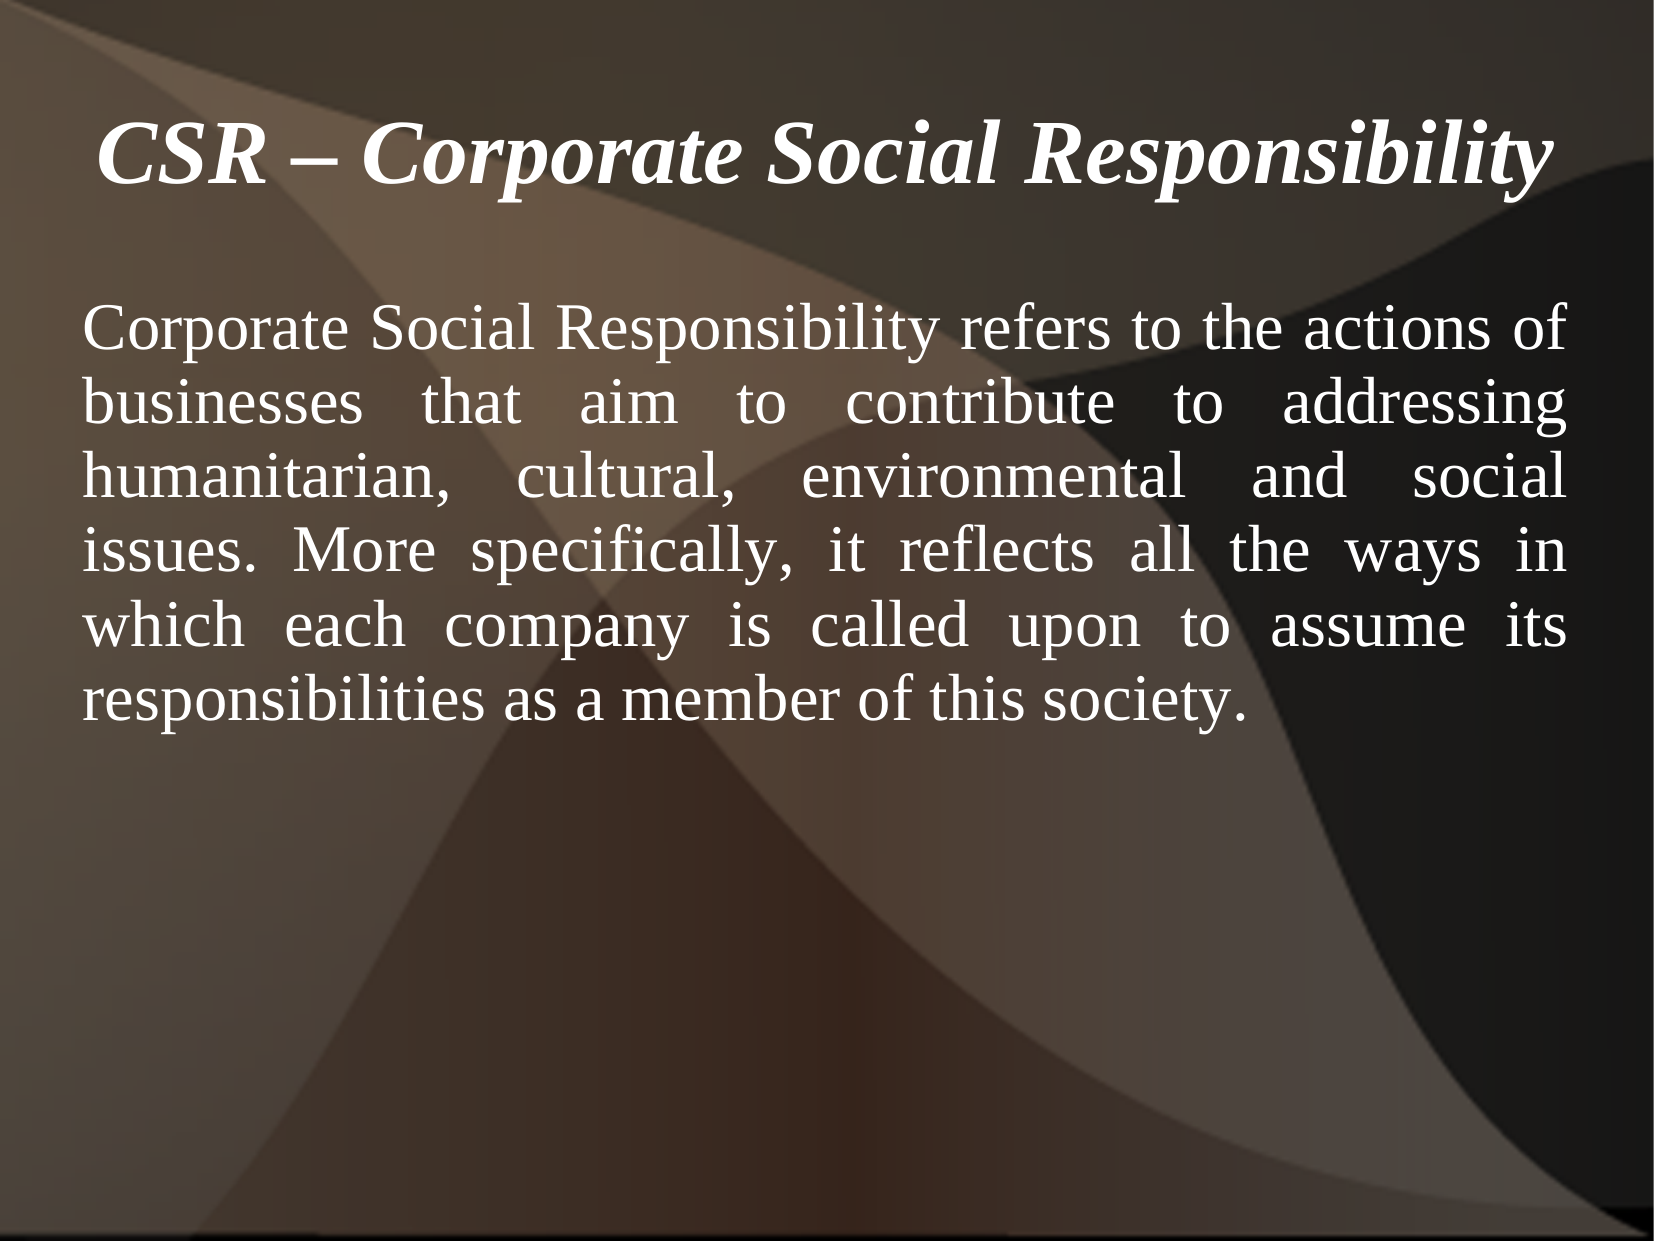

# CSR – Corporate Social Responsibility
Corporate Social Responsibility refers to the actions of businesses that aim to contribute to addressing humanitarian, cultural, environmental and social issues. More specifically, it reflects all the ways in which each company is called upon to assume its responsibilities as a member of this society.